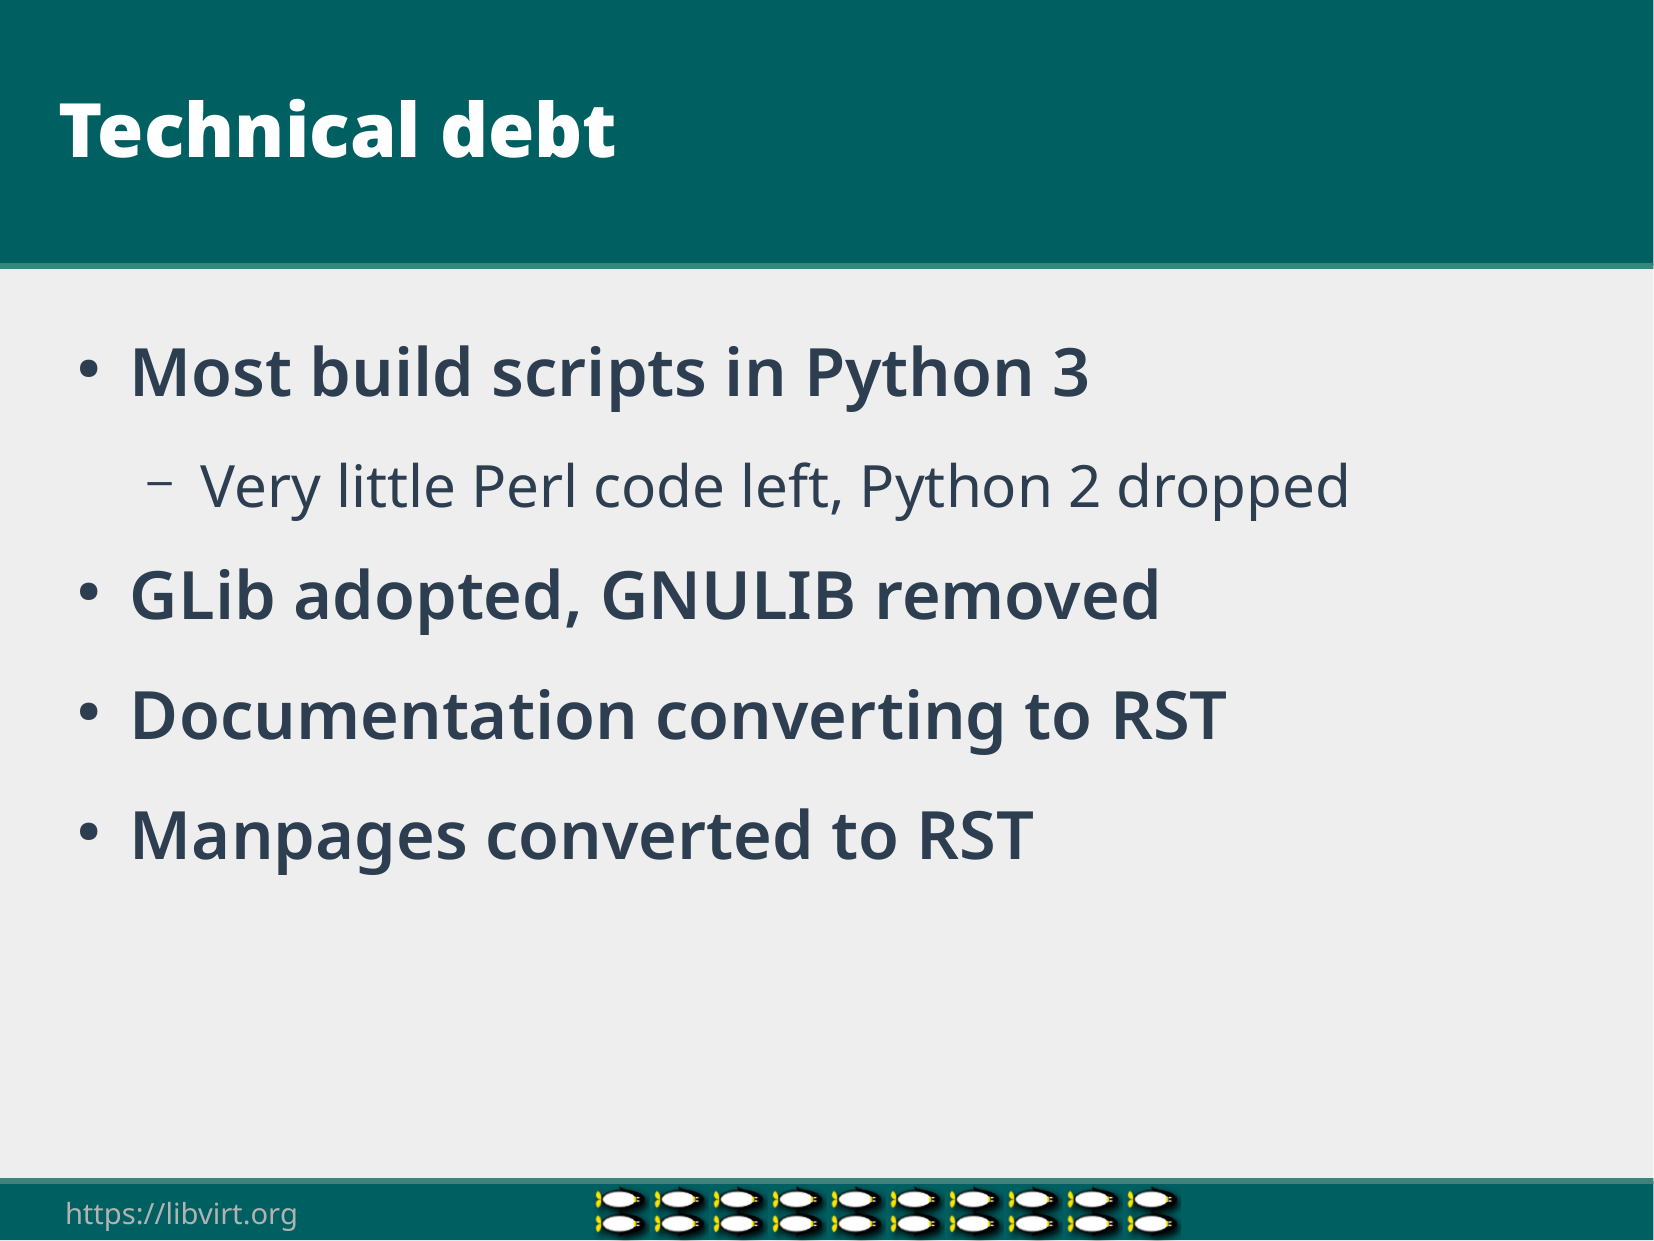

# Technical debt
Most build scripts in Python 3
Very little Perl code left, Python 2 dropped
GLib adopted, GNULIB removed
Documentation converting to RST
Manpages converted to RST
https://libvirt.org